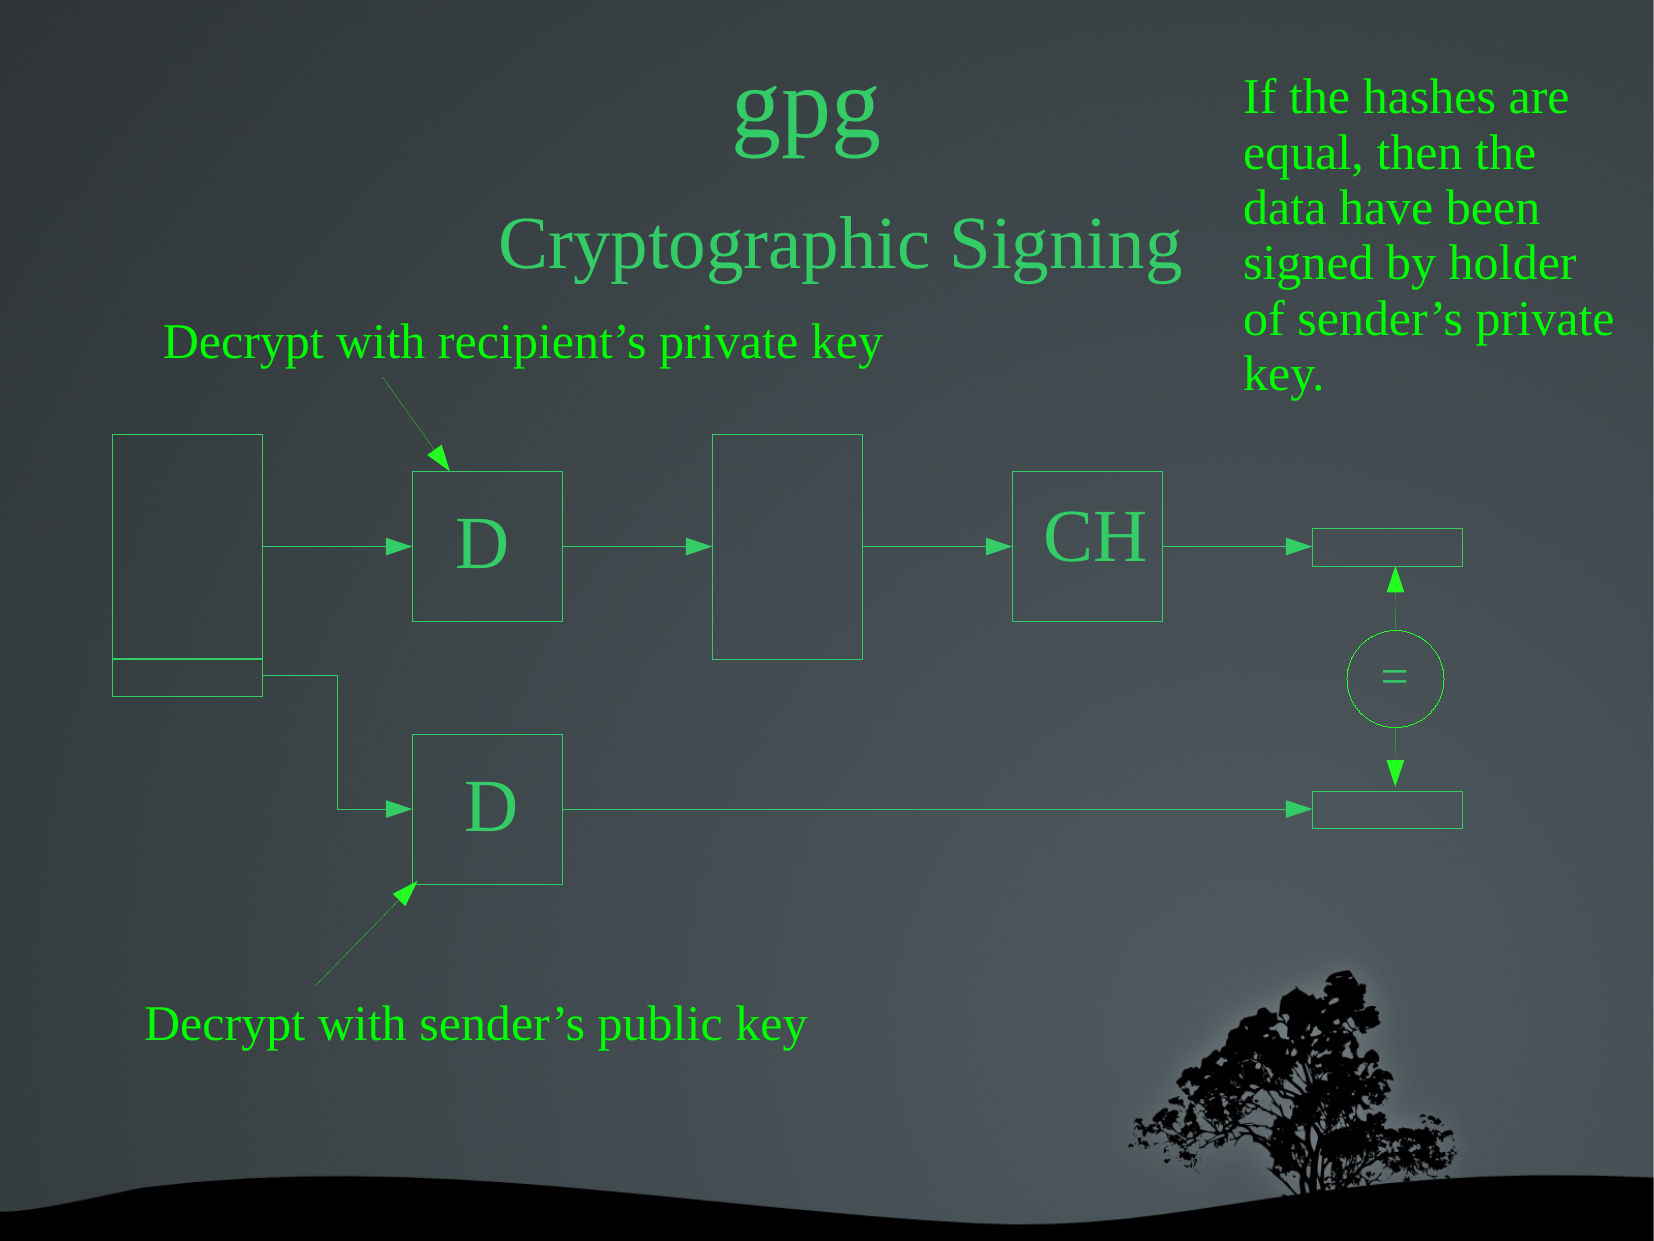

gpg
If the hashes are
equal, then the
data have been
signed by holder
of sender’s private
key.
Cryptographic Signing
Decrypt with recipient’s private key
CH
D
=
D
Decrypt with sender’s public key